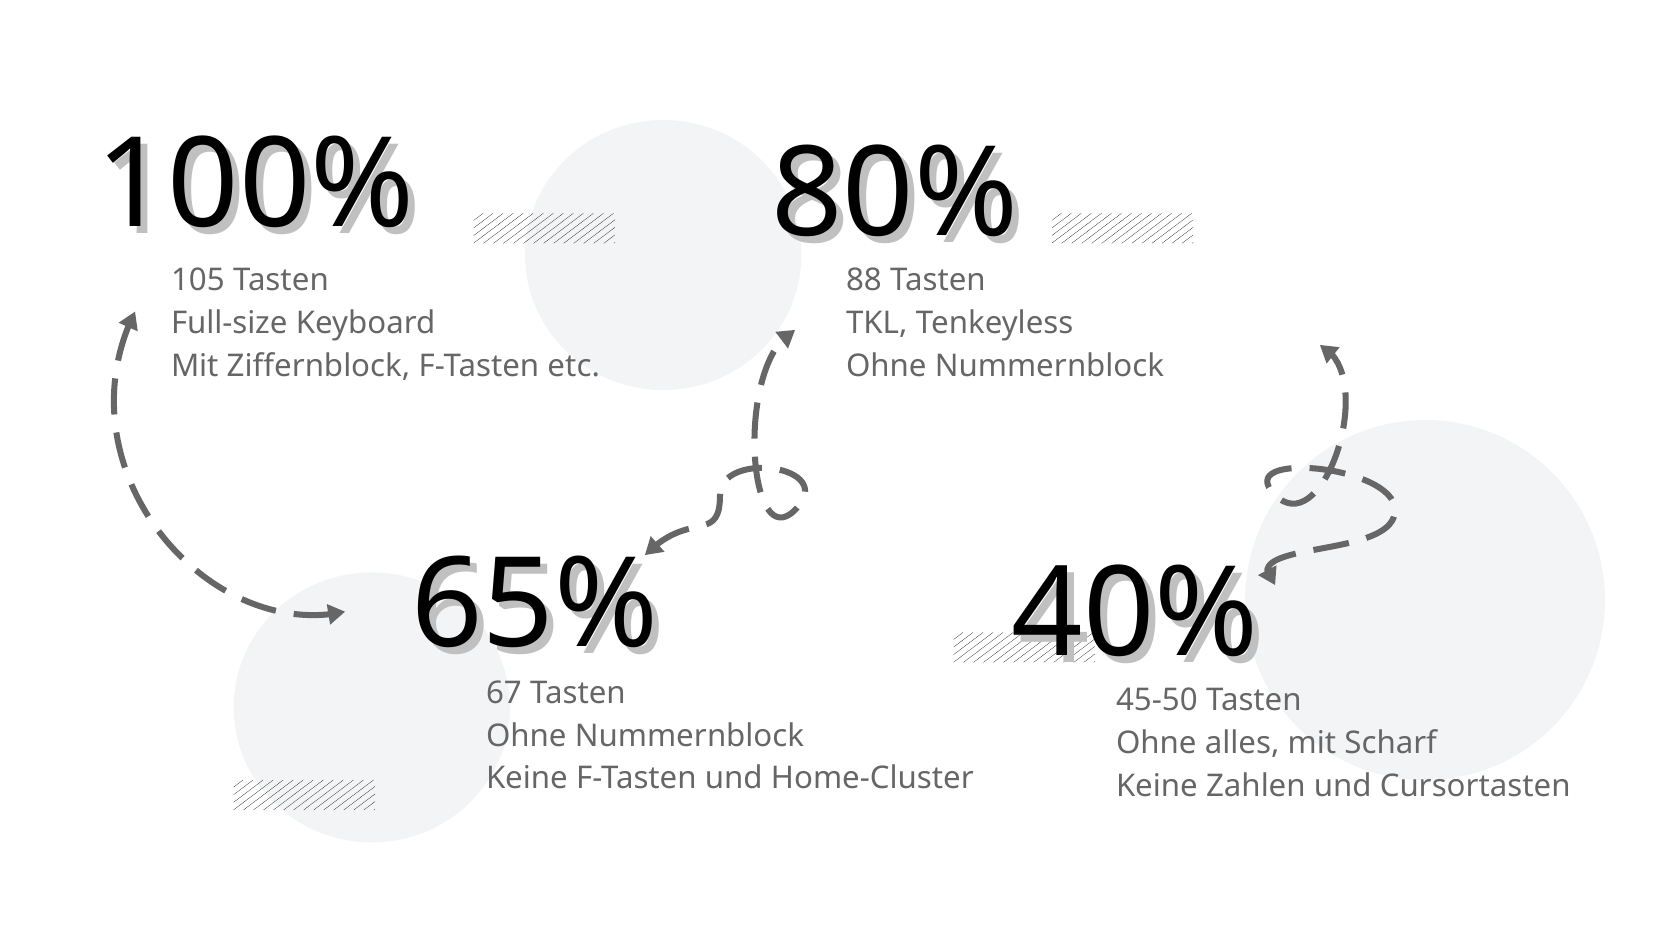

100%
80%
105 Tasten
Full-size Keyboard
Mit Ziffernblock, F-Tasten etc.
88 Tasten
TKL, Tenkeyless
Ohne Nummernblock
65%
40%
67 Tasten
Ohne Nummernblock
Keine F-Tasten und Home-Cluster
45-50 Tasten
Ohne alles, mit Scharf
Keine Zahlen und Cursortasten